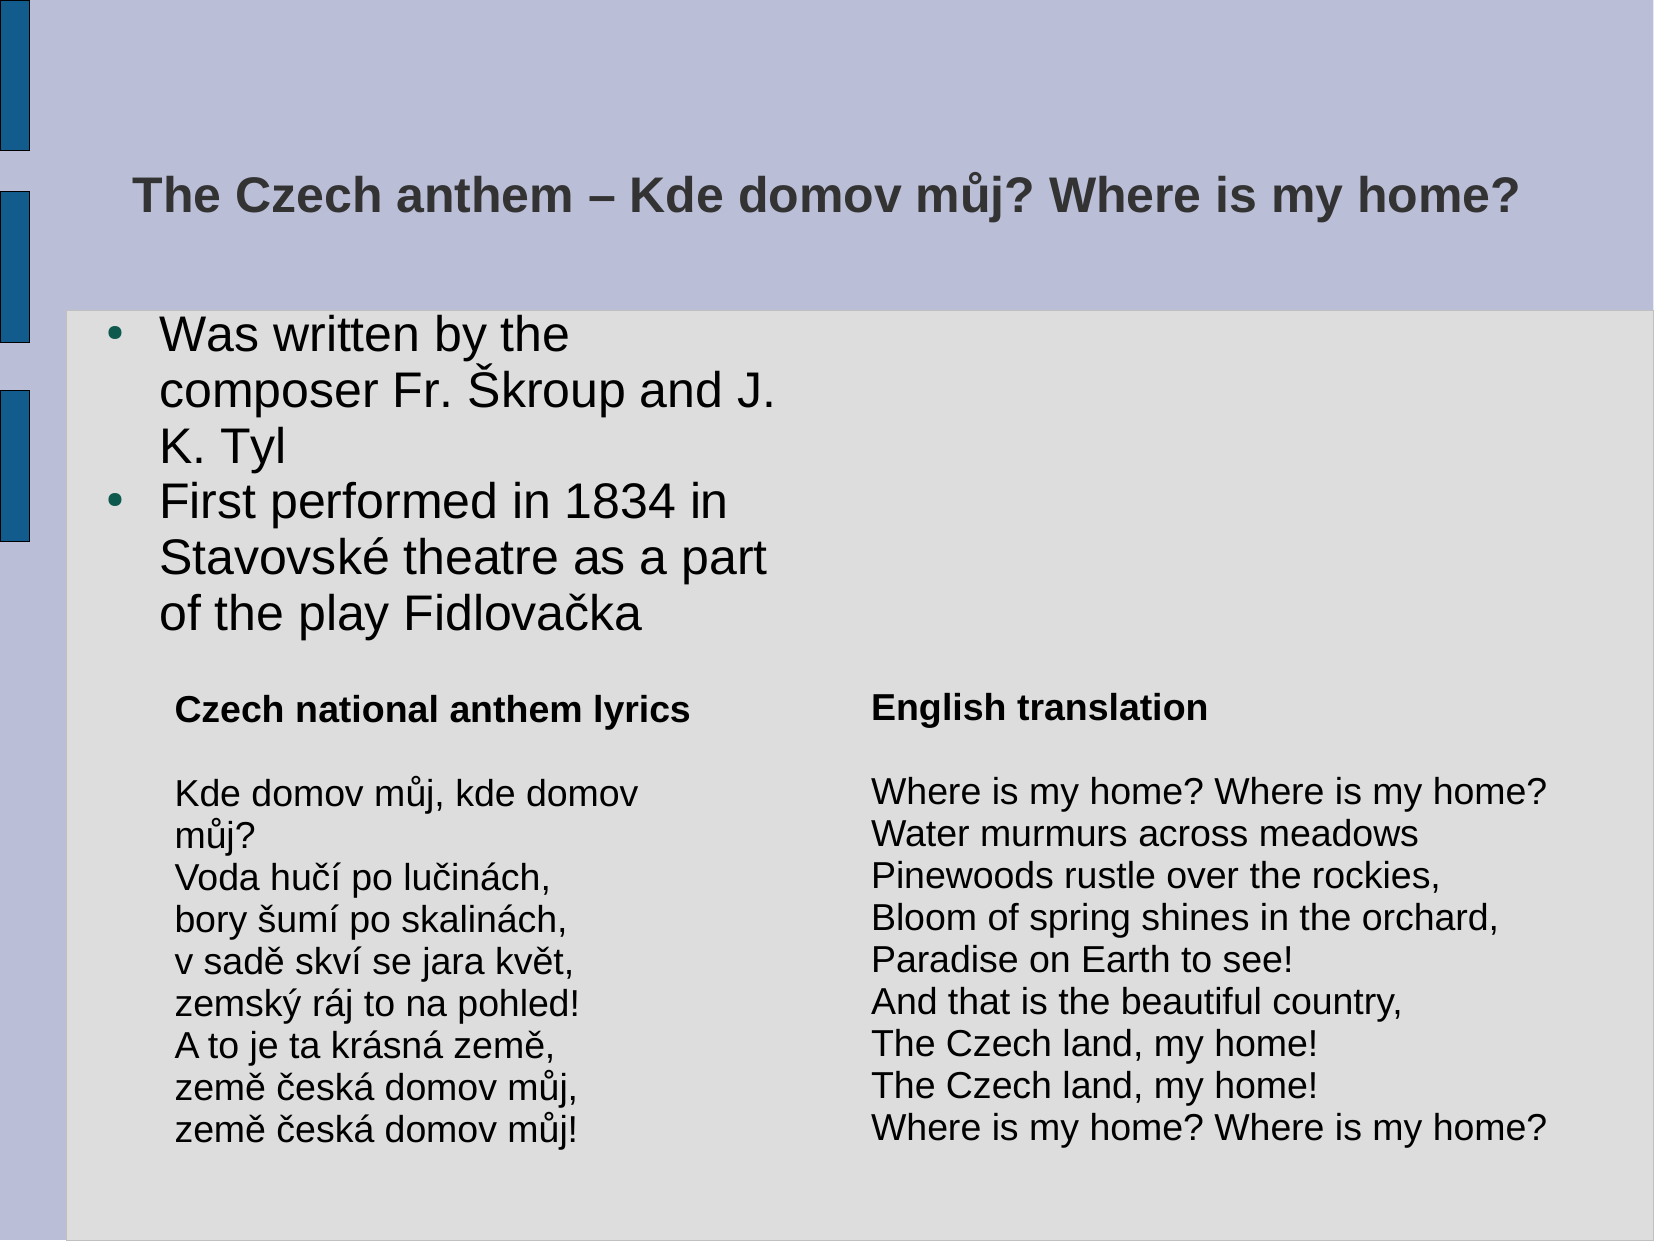

# The Czech anthem – Kde domov můj? Where is my home?
Was written by the composer Fr. Škroup and J. K. Tyl
First performed in 1834 in Stavovské theatre as a part of the play Fidlovačka
Czech national anthem lyrics
Kde domov můj, kde domov můj?
Voda hučí po lučinách,
bory šumí po skalinách,
v sadě skví se jara květ,
zemský ráj to na pohled!
A to je ta krásná země,
země česká domov můj,
země česká domov můj!
English translation
Where is my home? Where is my home?
Water murmurs across meadows
Pinewoods rustle over the rockies,
Bloom of spring shines in the orchard,
Paradise on Earth to see!
And that is the beautiful country,
The Czech land, my home!
The Czech land, my home!
Where is my home? Where is my home?